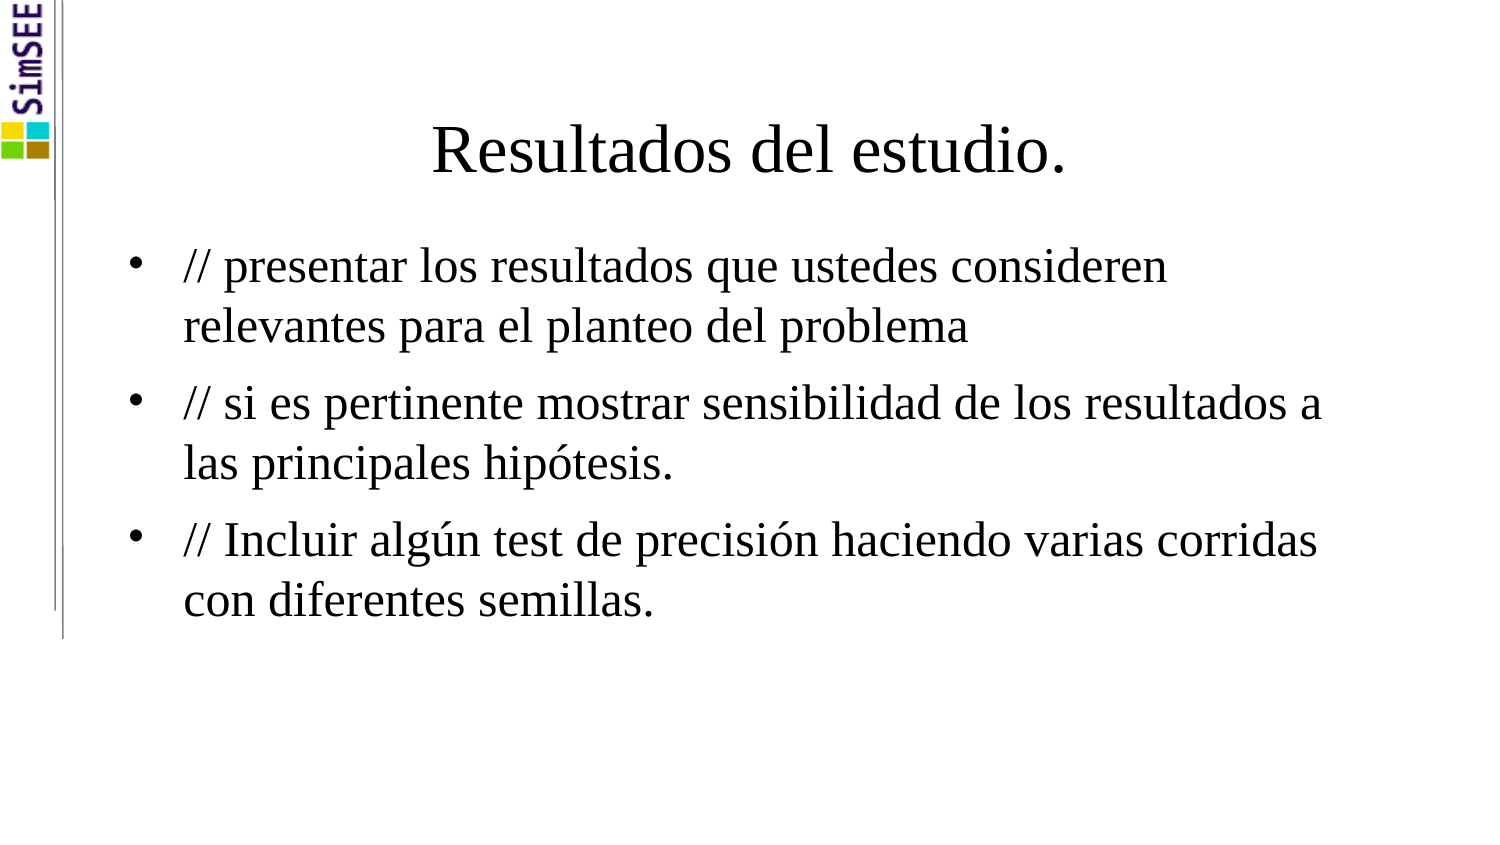

# Resultados del estudio.
// presentar los resultados que ustedes consideren relevantes para el planteo del problema
// si es pertinente mostrar sensibilidad de los resultados a las principales hipótesis.
// Incluir algún test de precisión haciendo varias corridas con diferentes semillas.